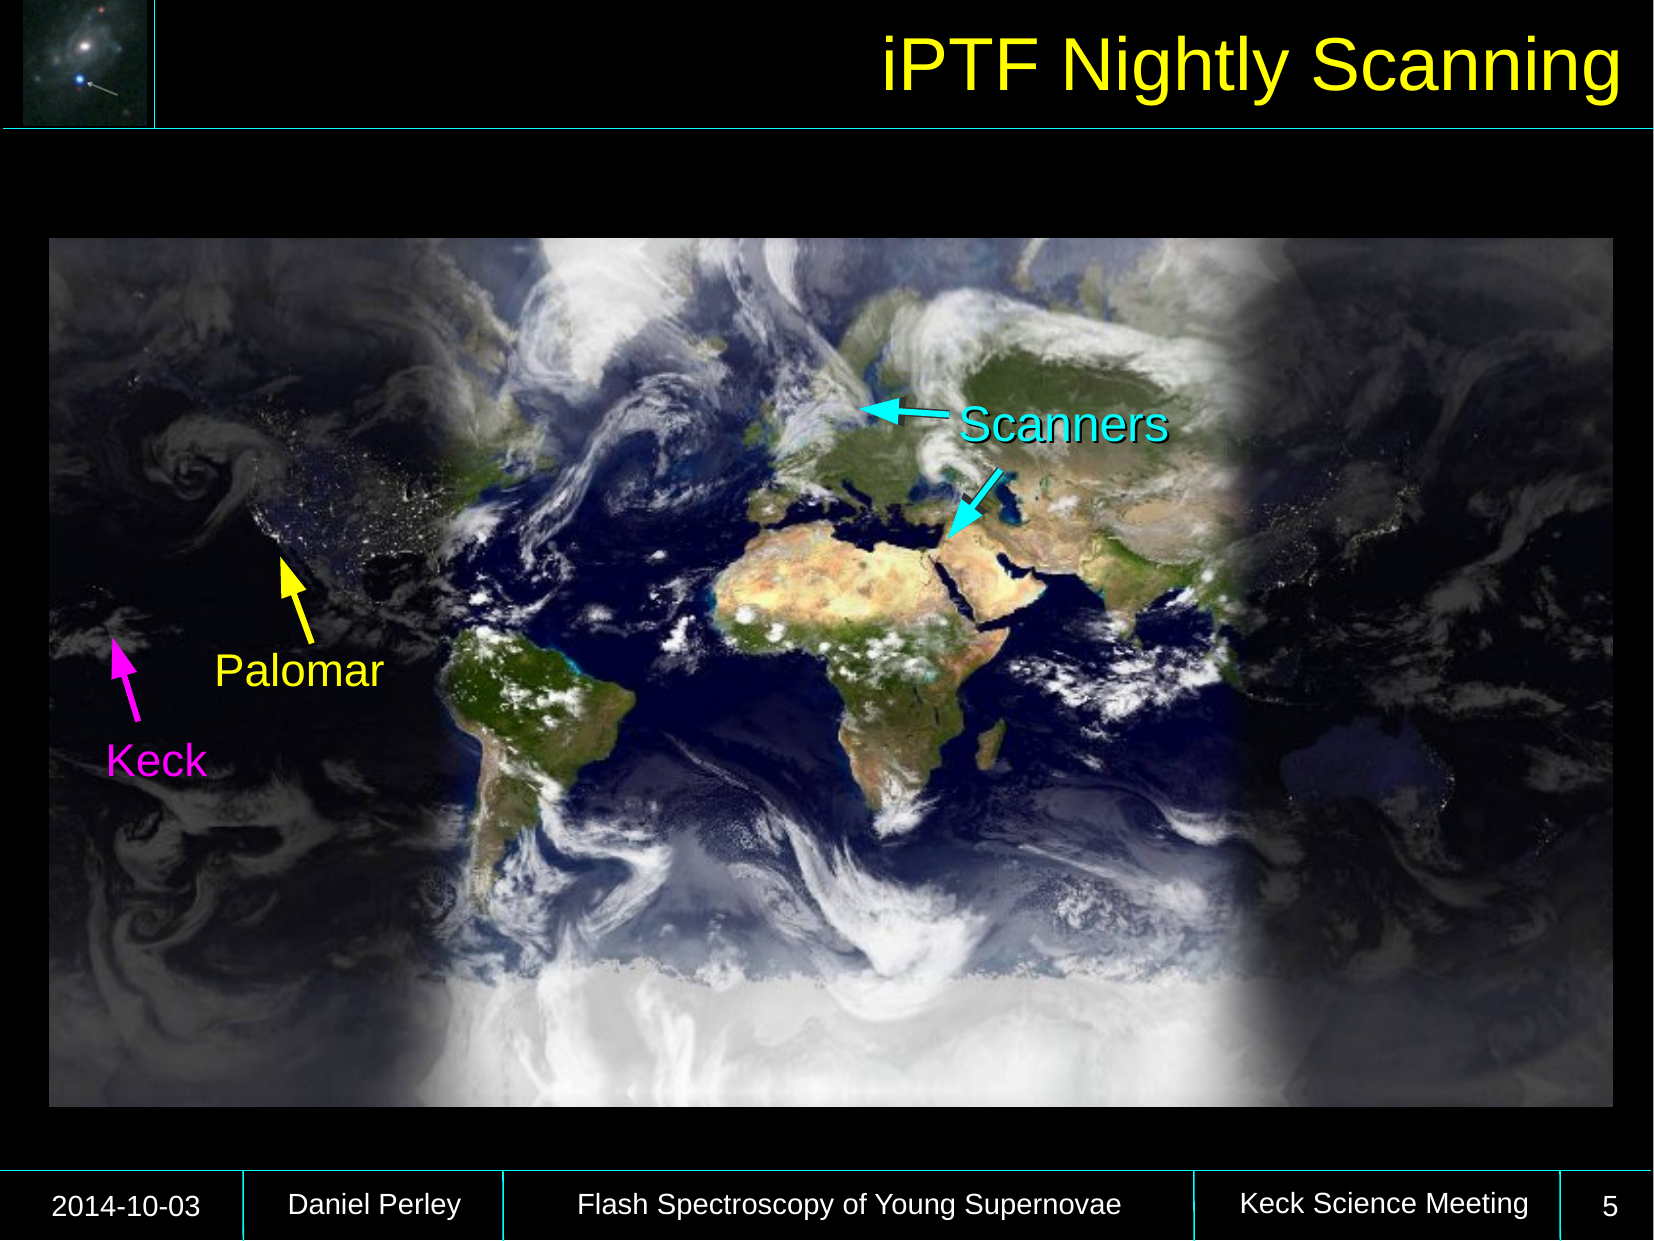

# iPTF Nightly Scanning
Scanners
Palomar
Keck
2014-10-03
5